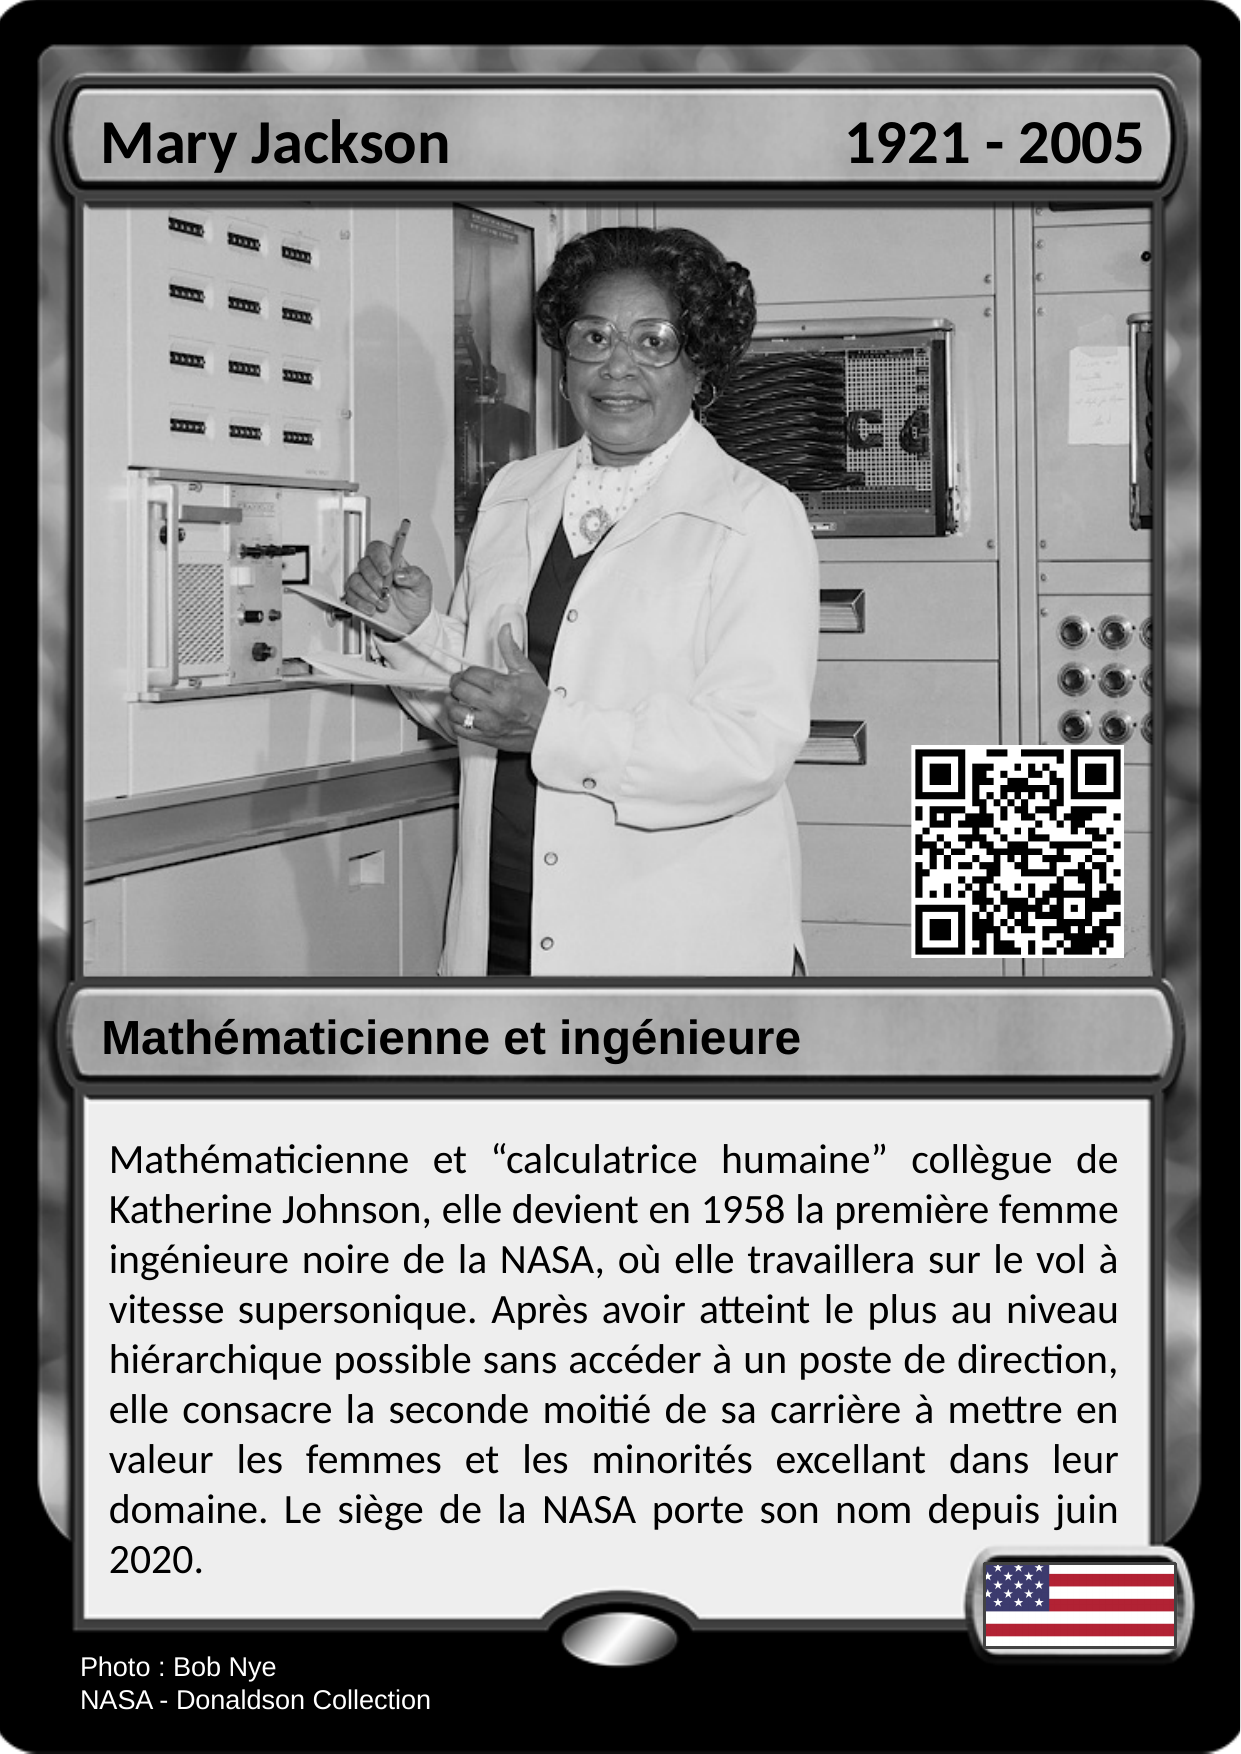

Mary Jackson
1921 - 2005
Mathématicienne et ingénieure
Mathématicienne et “calculatrice humaine” collègue de Katherine Johnson, elle devient en 1958 la première femme ingénieure noire de la NASA, où elle travaillera sur le vol à vitesse supersonique. Après avoir atteint le plus au niveau hiérarchique possible sans accéder à un poste de direction, elle consacre la seconde moitié de sa carrière à mettre en valeur les femmes et les minorités excellant dans leur domaine. Le siège de la NASA porte son nom depuis juin 2020.
Photo : Bob Nye
NASA - Donaldson Collection